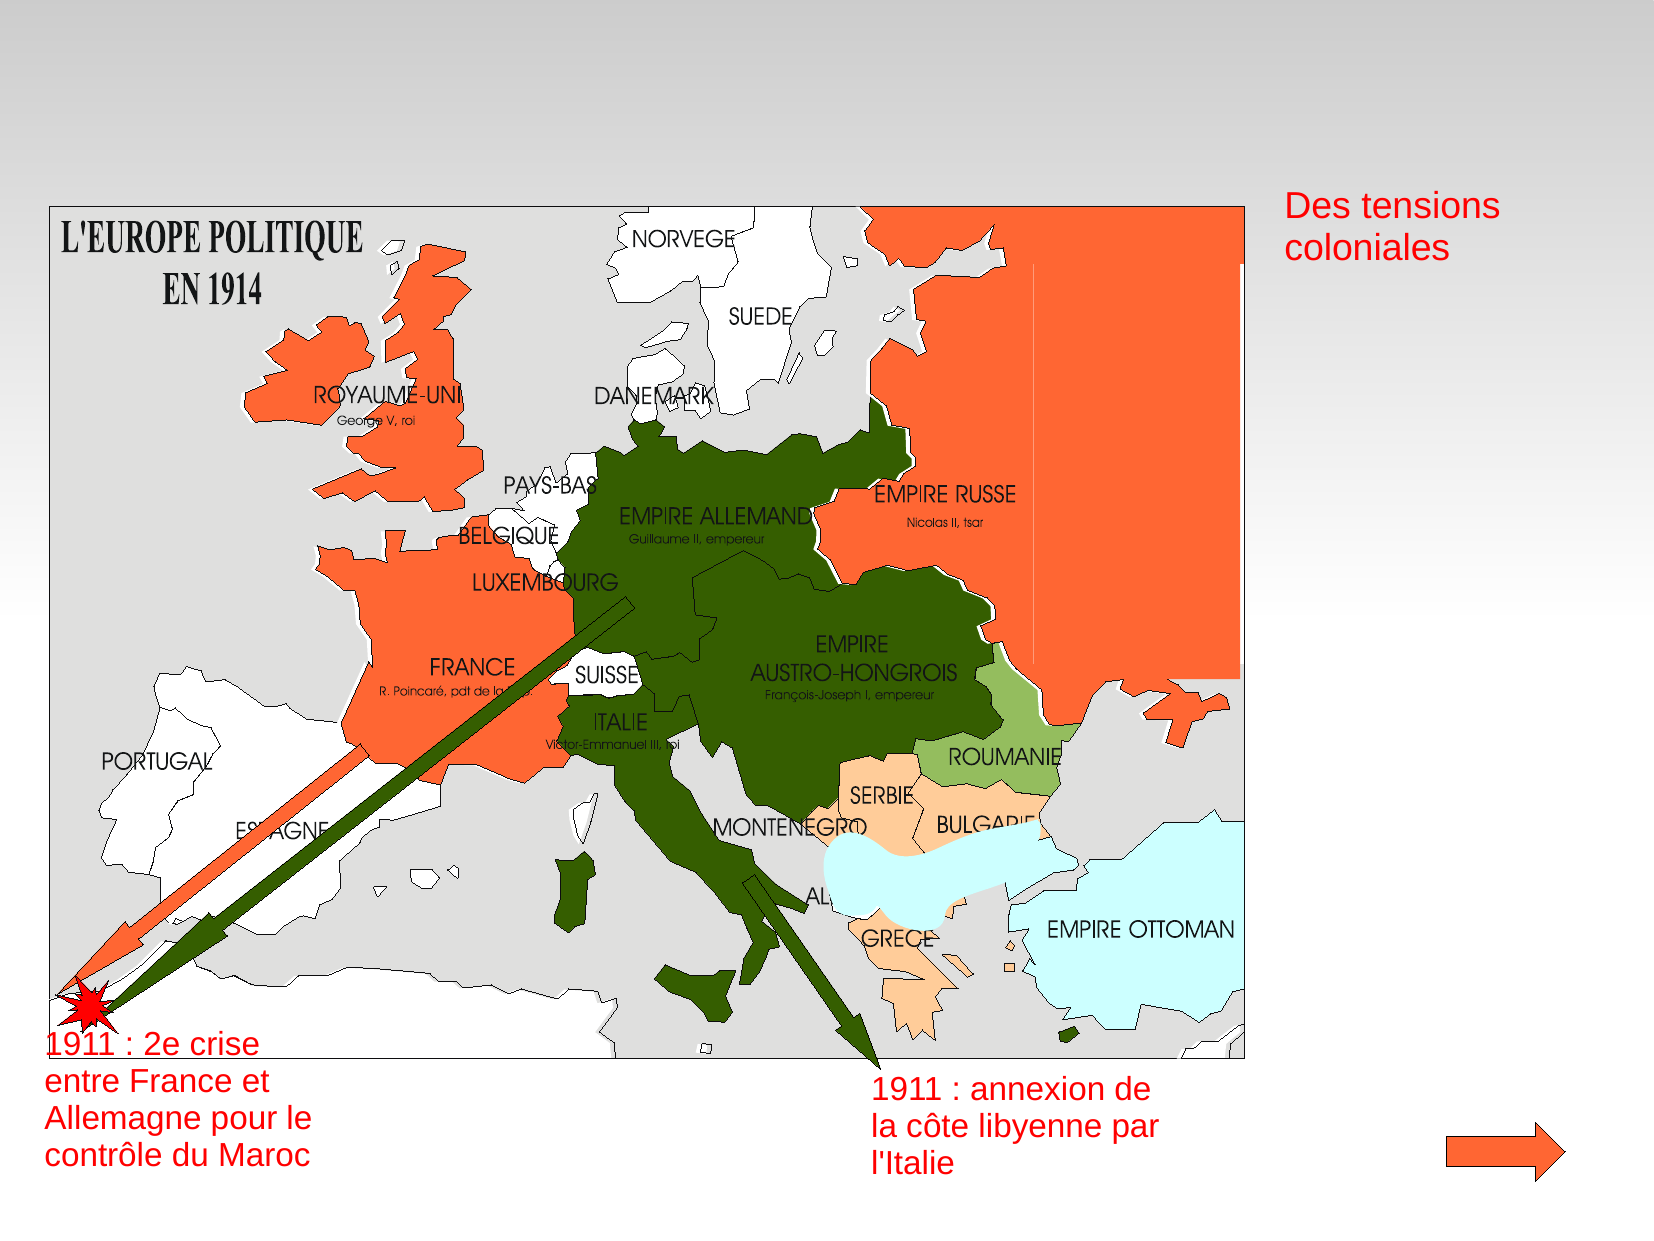

Des tensions coloniales
1911 : 2e crise entre France et Allemagne pour le contrôle du Maroc
1911 : annexion de la côte libyenne par l'Italie